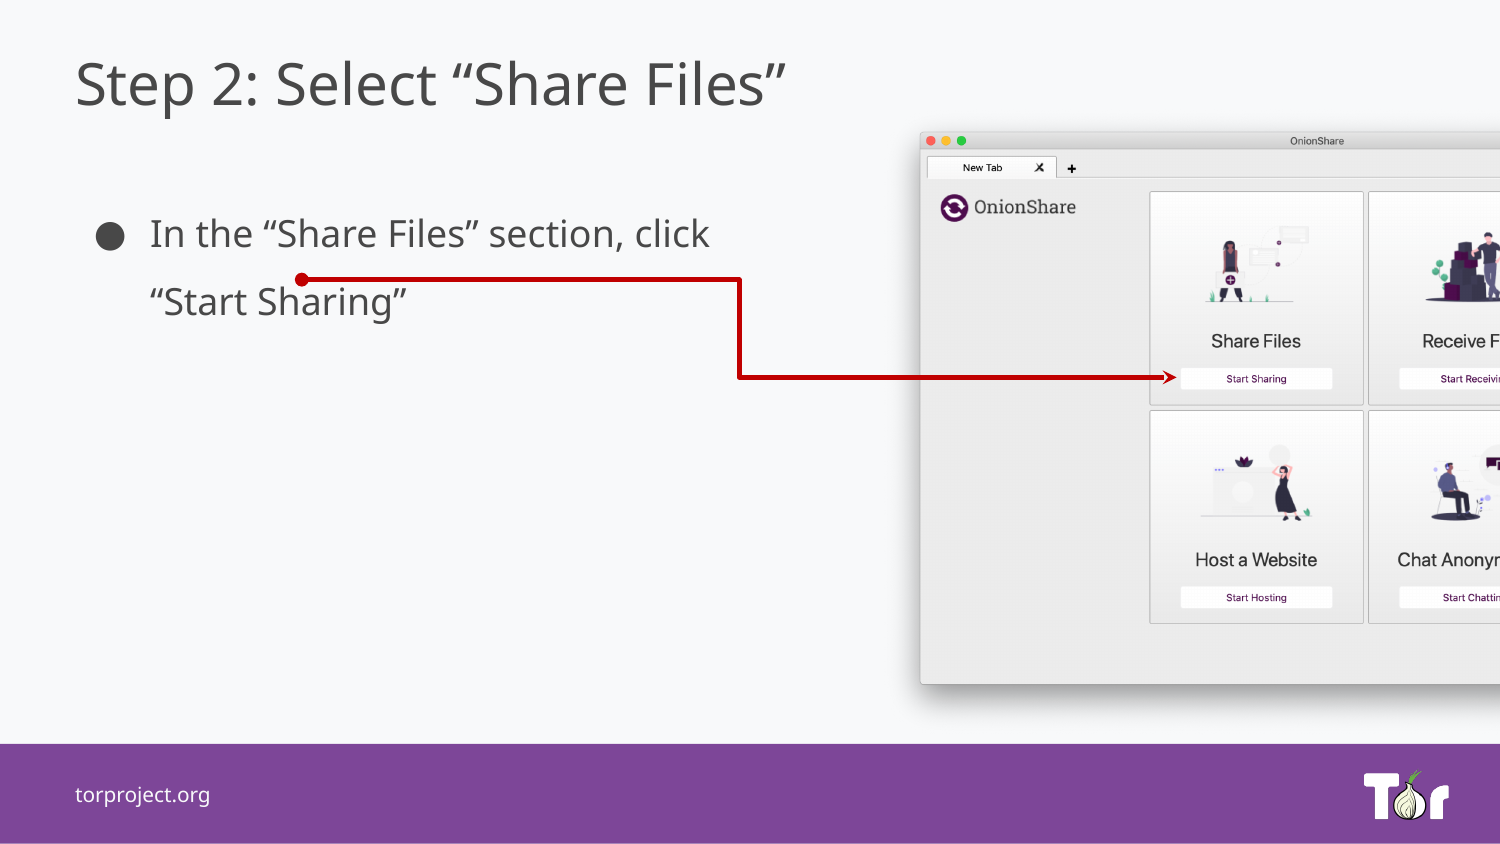

# Step 2: Select “Share Files”
In the “Share Files” section, click “Start Sharing”